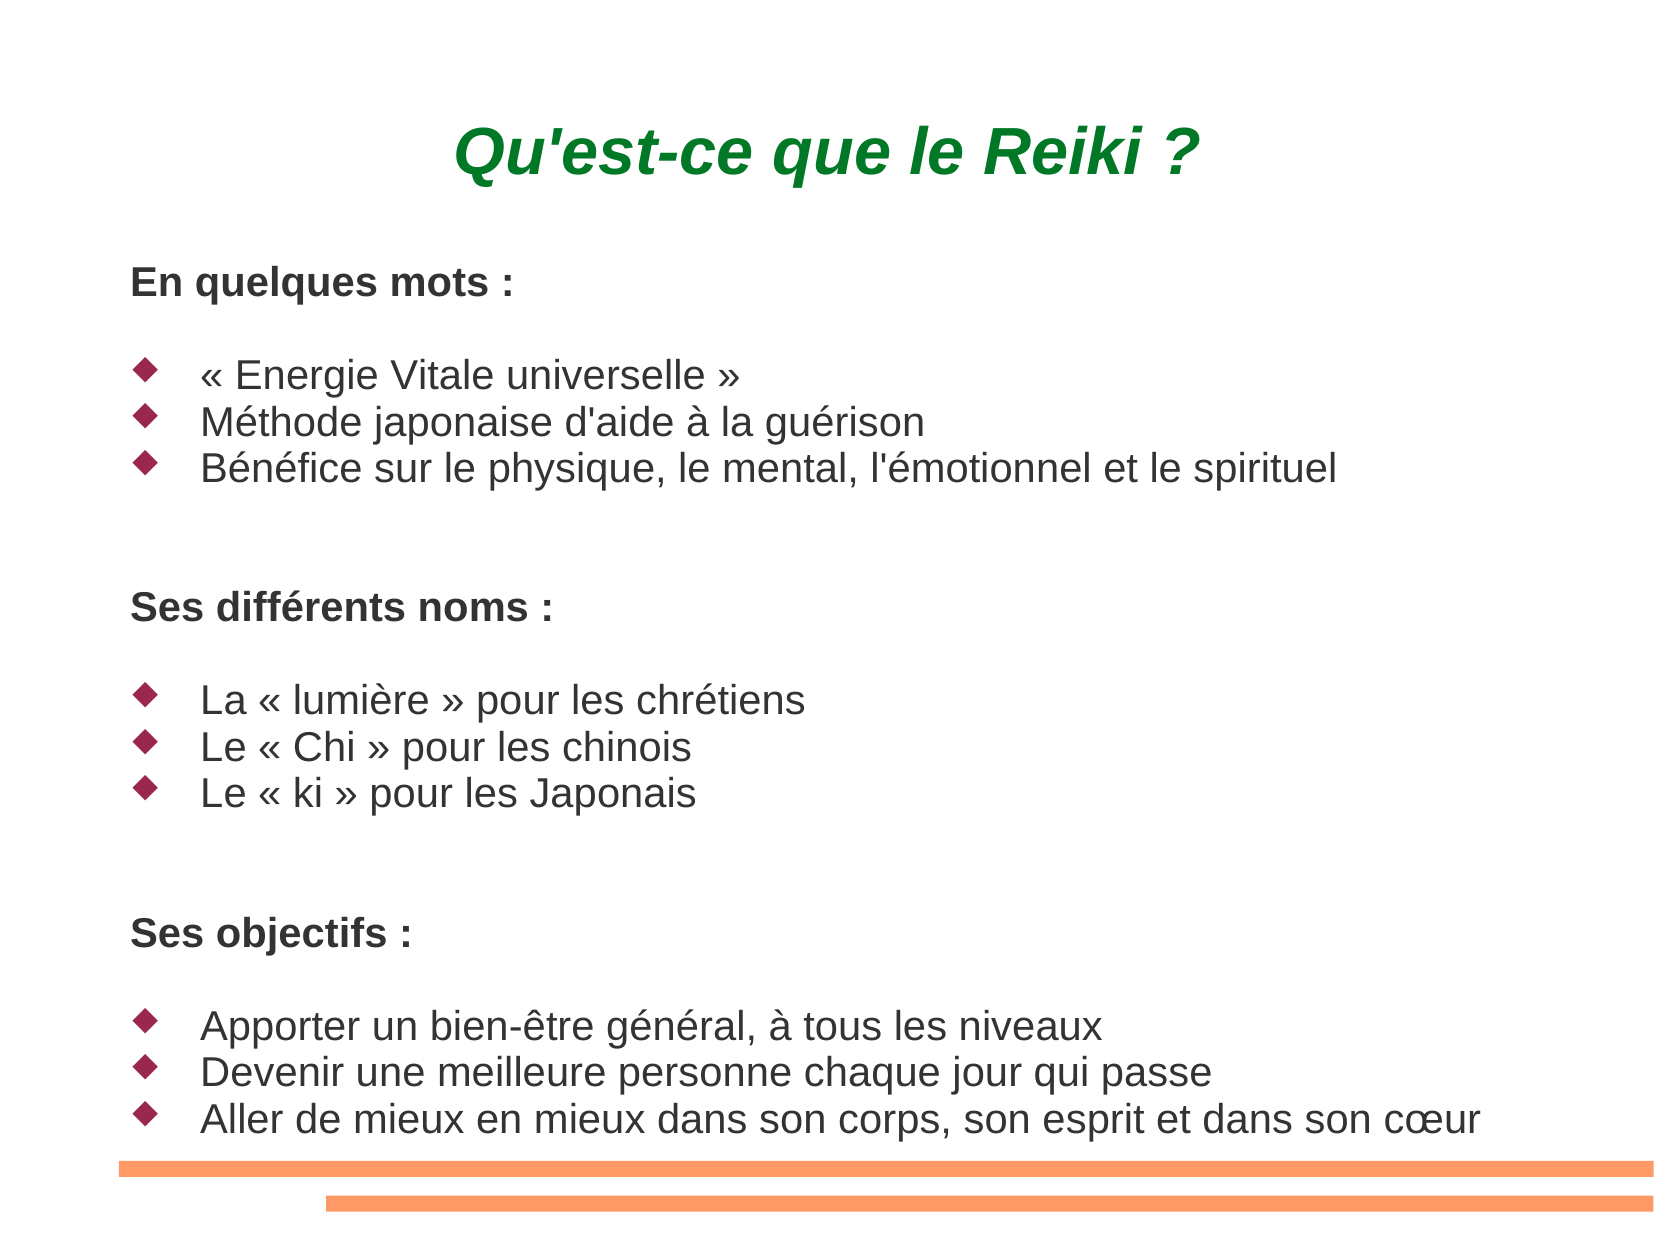

Qu'est-ce que le Reiki ?
En quelques mots :
« Energie Vitale universelle »
Méthode japonaise d'aide à la guérison
Bénéfice sur le physique, le mental, l'émotionnel et le spirituel
Ses différents noms :
La « lumière » pour les chrétiens
Le « Chi » pour les chinois
Le « ki » pour les Japonais
Ses objectifs :
Apporter un bien-être général, à tous les niveaux
Devenir une meilleure personne chaque jour qui passe
Aller de mieux en mieux dans son corps, son esprit et dans son cœur